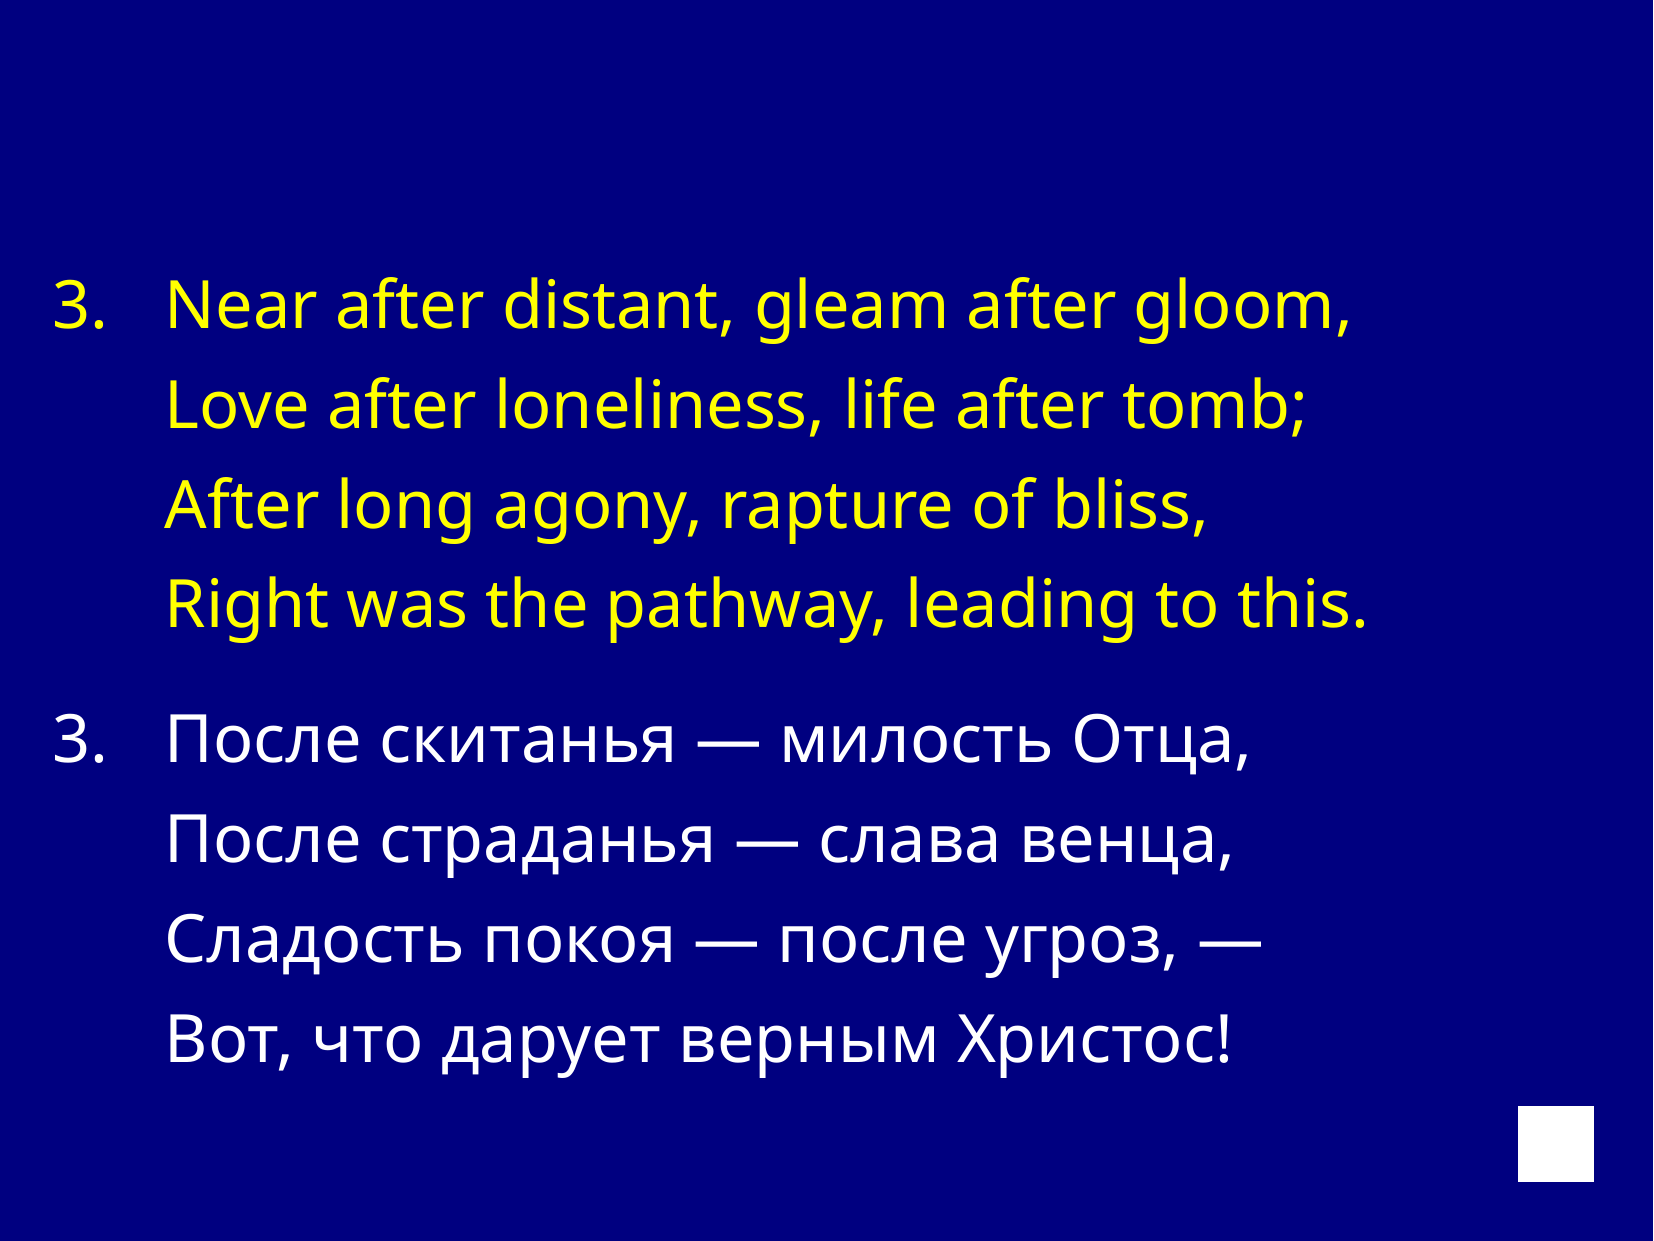

3.	Near after distant, gleam after gloom,
	Love after loneliness, life after tomb;
	After long agony, rapture of bliss,
	Right was the pathway, leading to this.
3.	После скитанья — милость Отца,
	После страданья — слава венца,
	Сладость покоя — после угроз, —
	Вот, что дарует верным Христос!